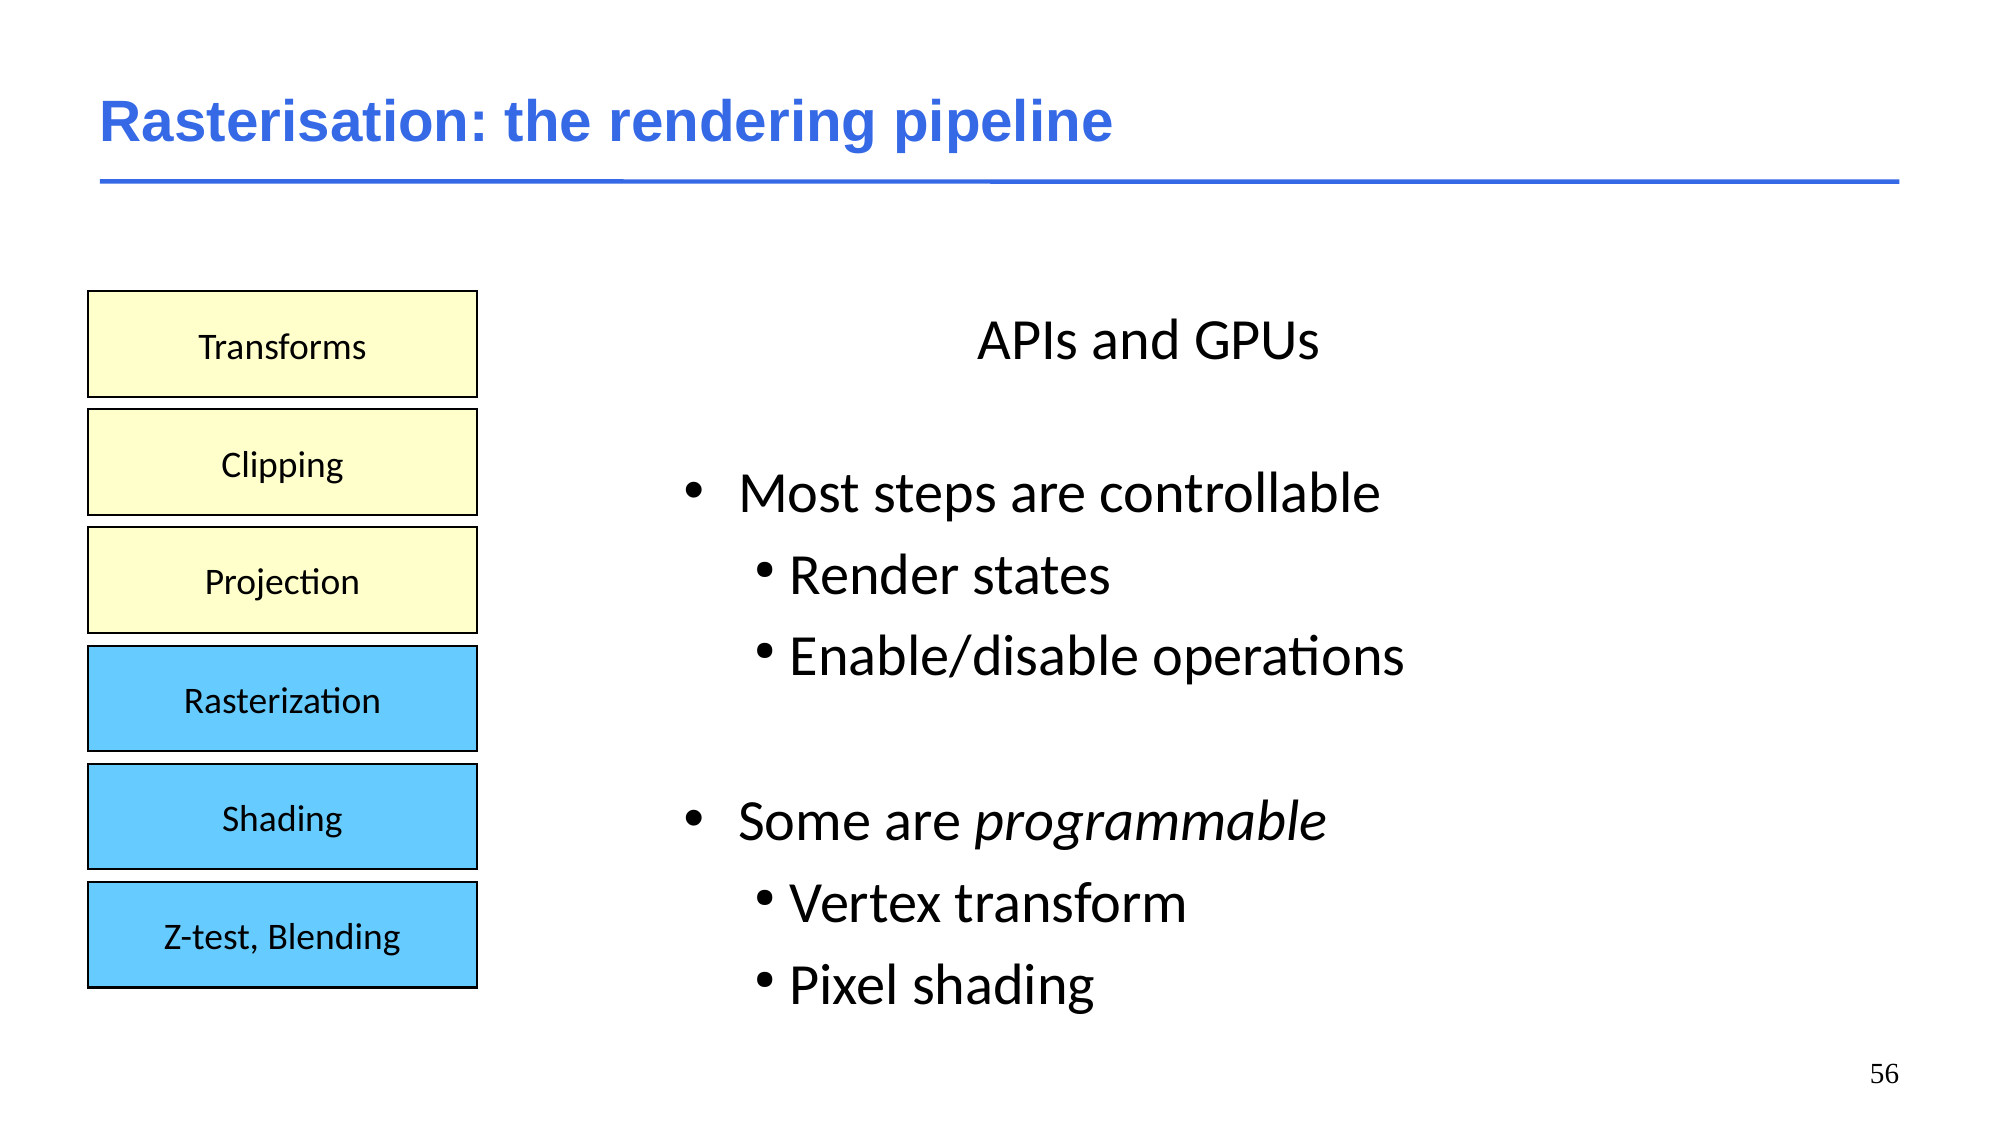

# Rasterisation: the rendering pipeline
Transforms
APIs and GPUs
Most steps are controllable
Render states
Enable/disable operations
Some are programmable
Vertex transform
Pixel shading
Clipping
Projection
Rasterization
Shading
Z-test, Blending
56